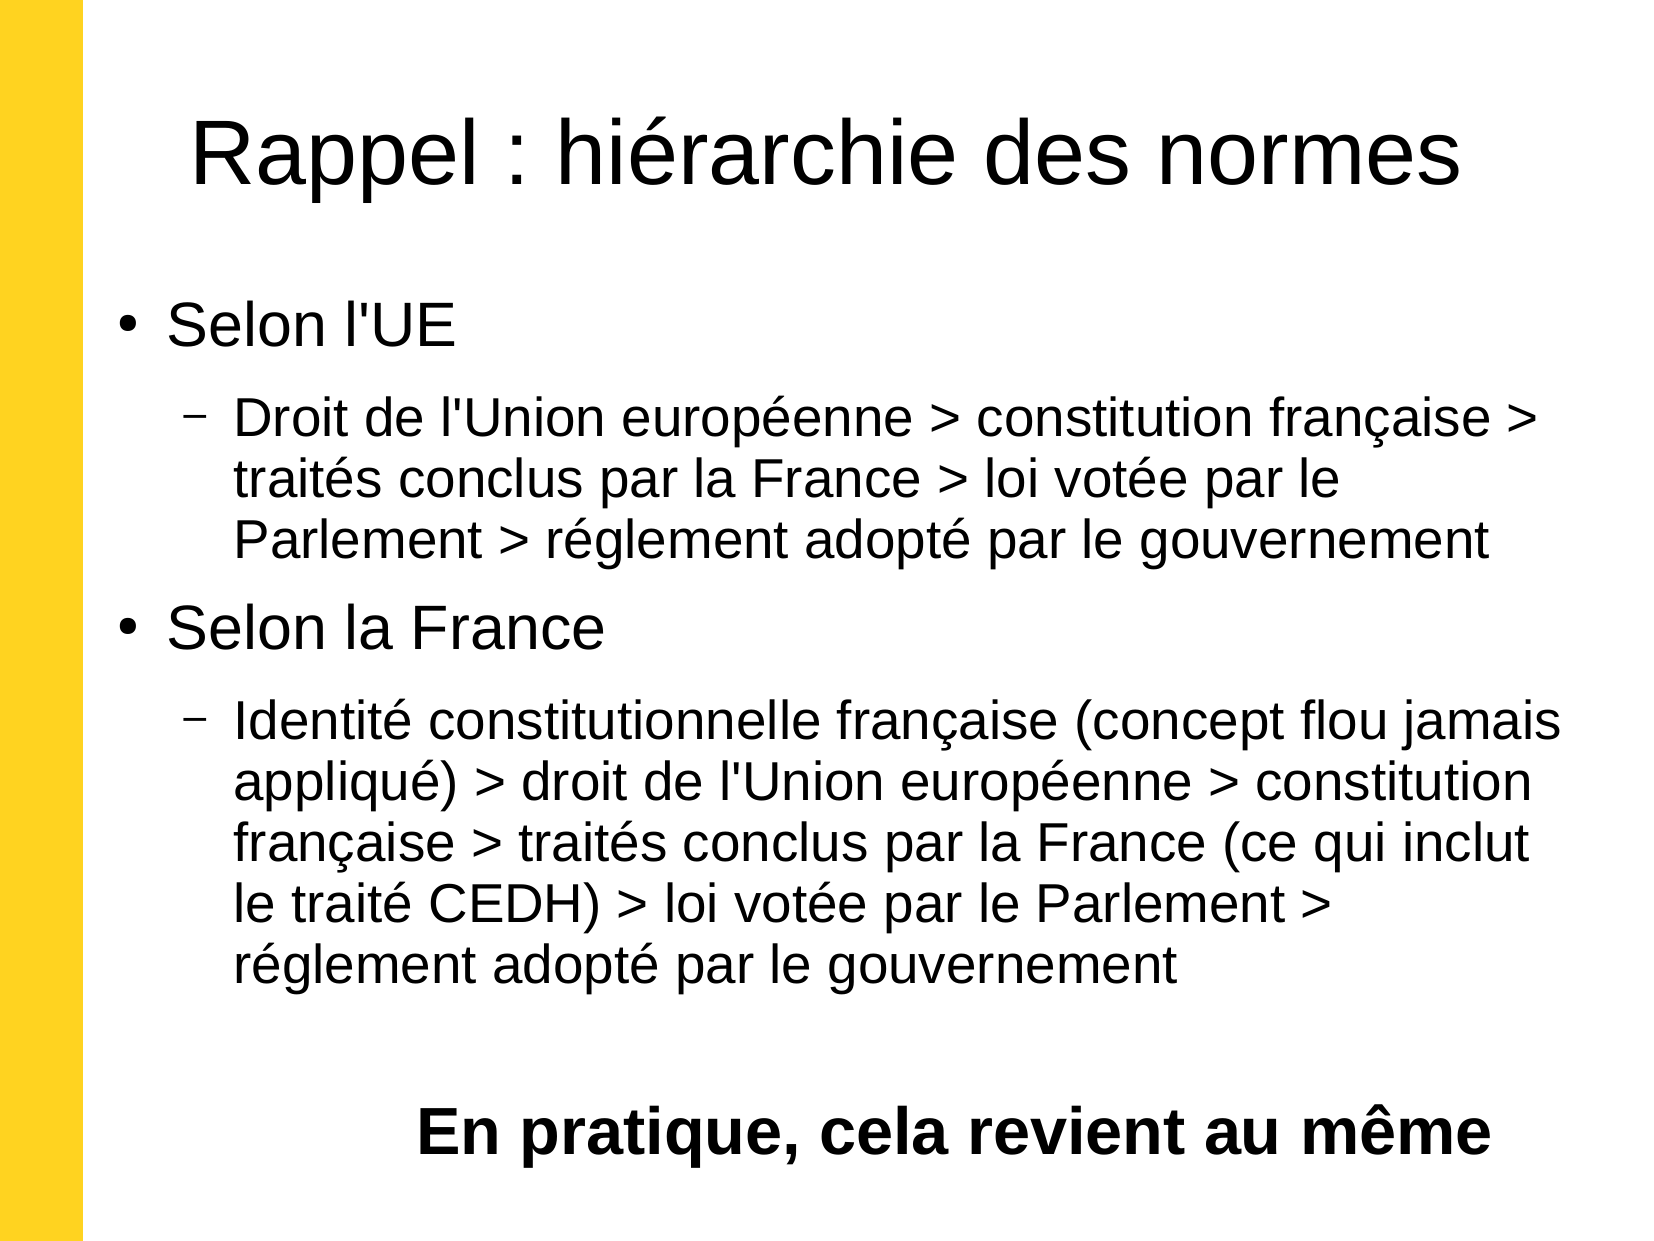

# Rappel : hiérarchie des normes
Selon l'UE
Droit de l'Union européenne > constitution française > traités conclus par la France > loi votée par le Parlement > réglement adopté par le gouvernement
Selon la France
Identité constitutionnelle française (concept flou jamais appliqué) > droit de l'Union européenne > constitution française > traités conclus par la France (ce qui inclut le traité CEDH) > loi votée par le Parlement > réglement adopté par le gouvernement
En pratique, cela revient au même